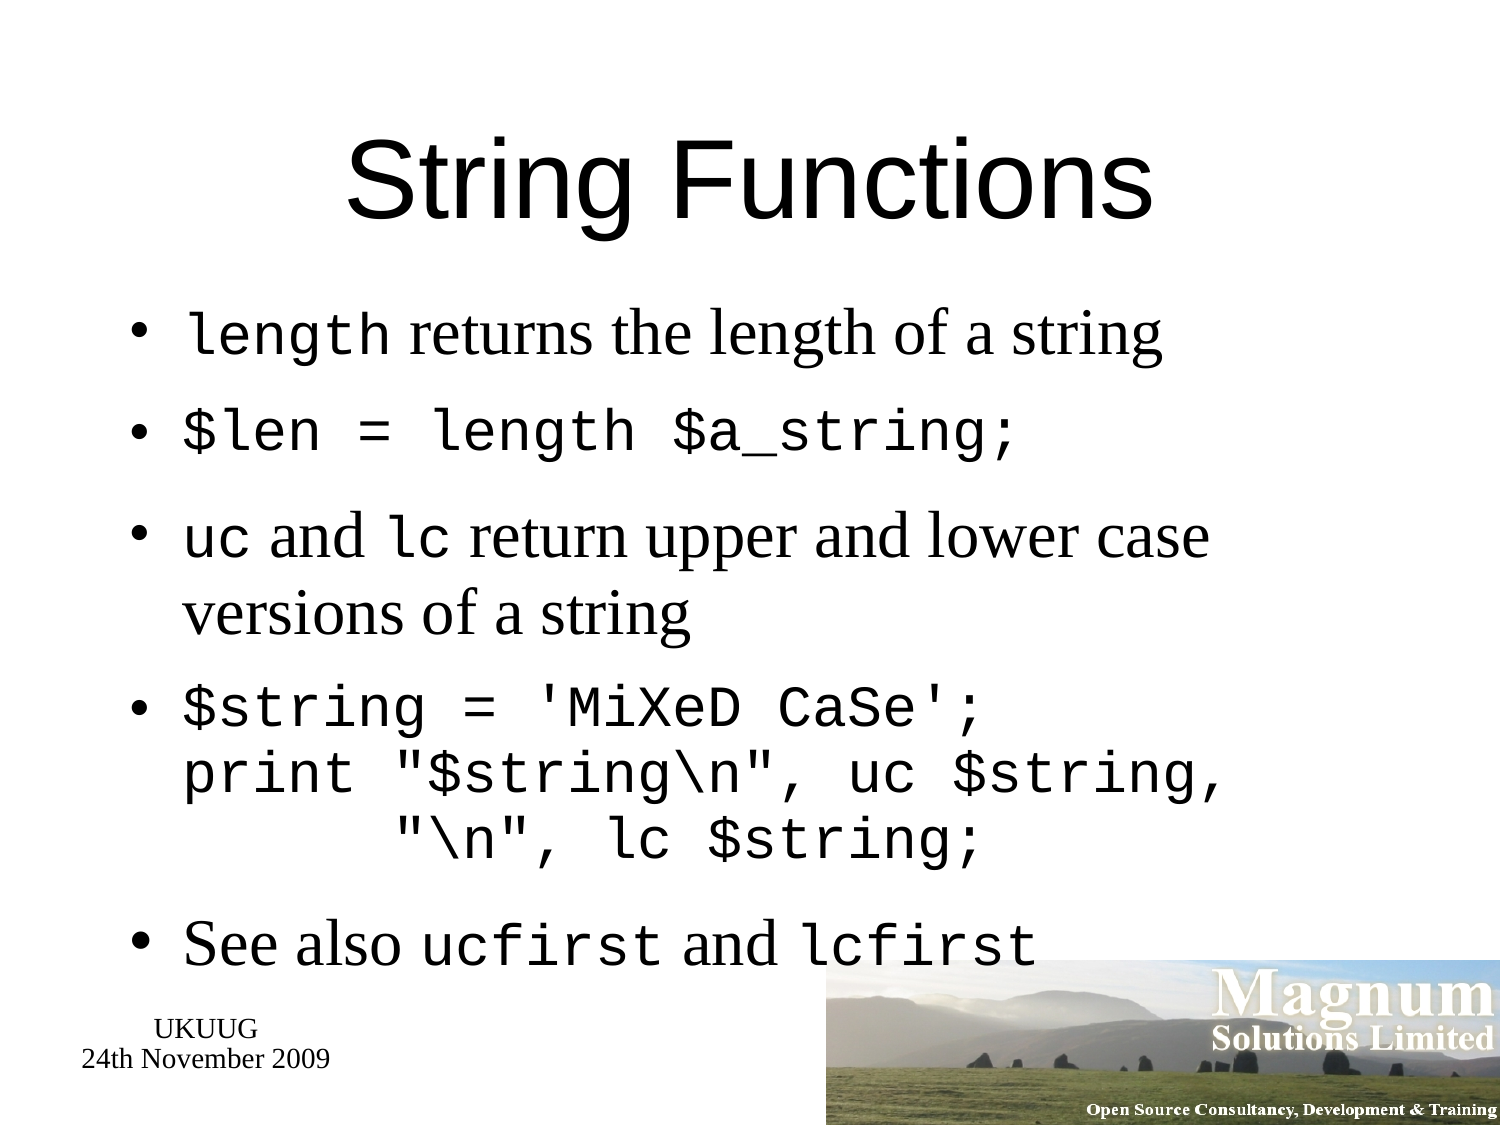

# String Functions
length returns the length of a string
$len = length $a_string;
uc and lc return upper and lower case versions of a string
$string = 'MiXeD CaSe';
print "$string\n", uc $string,
 "\n", lc $string;
See also ucfirst and lcfirst
62